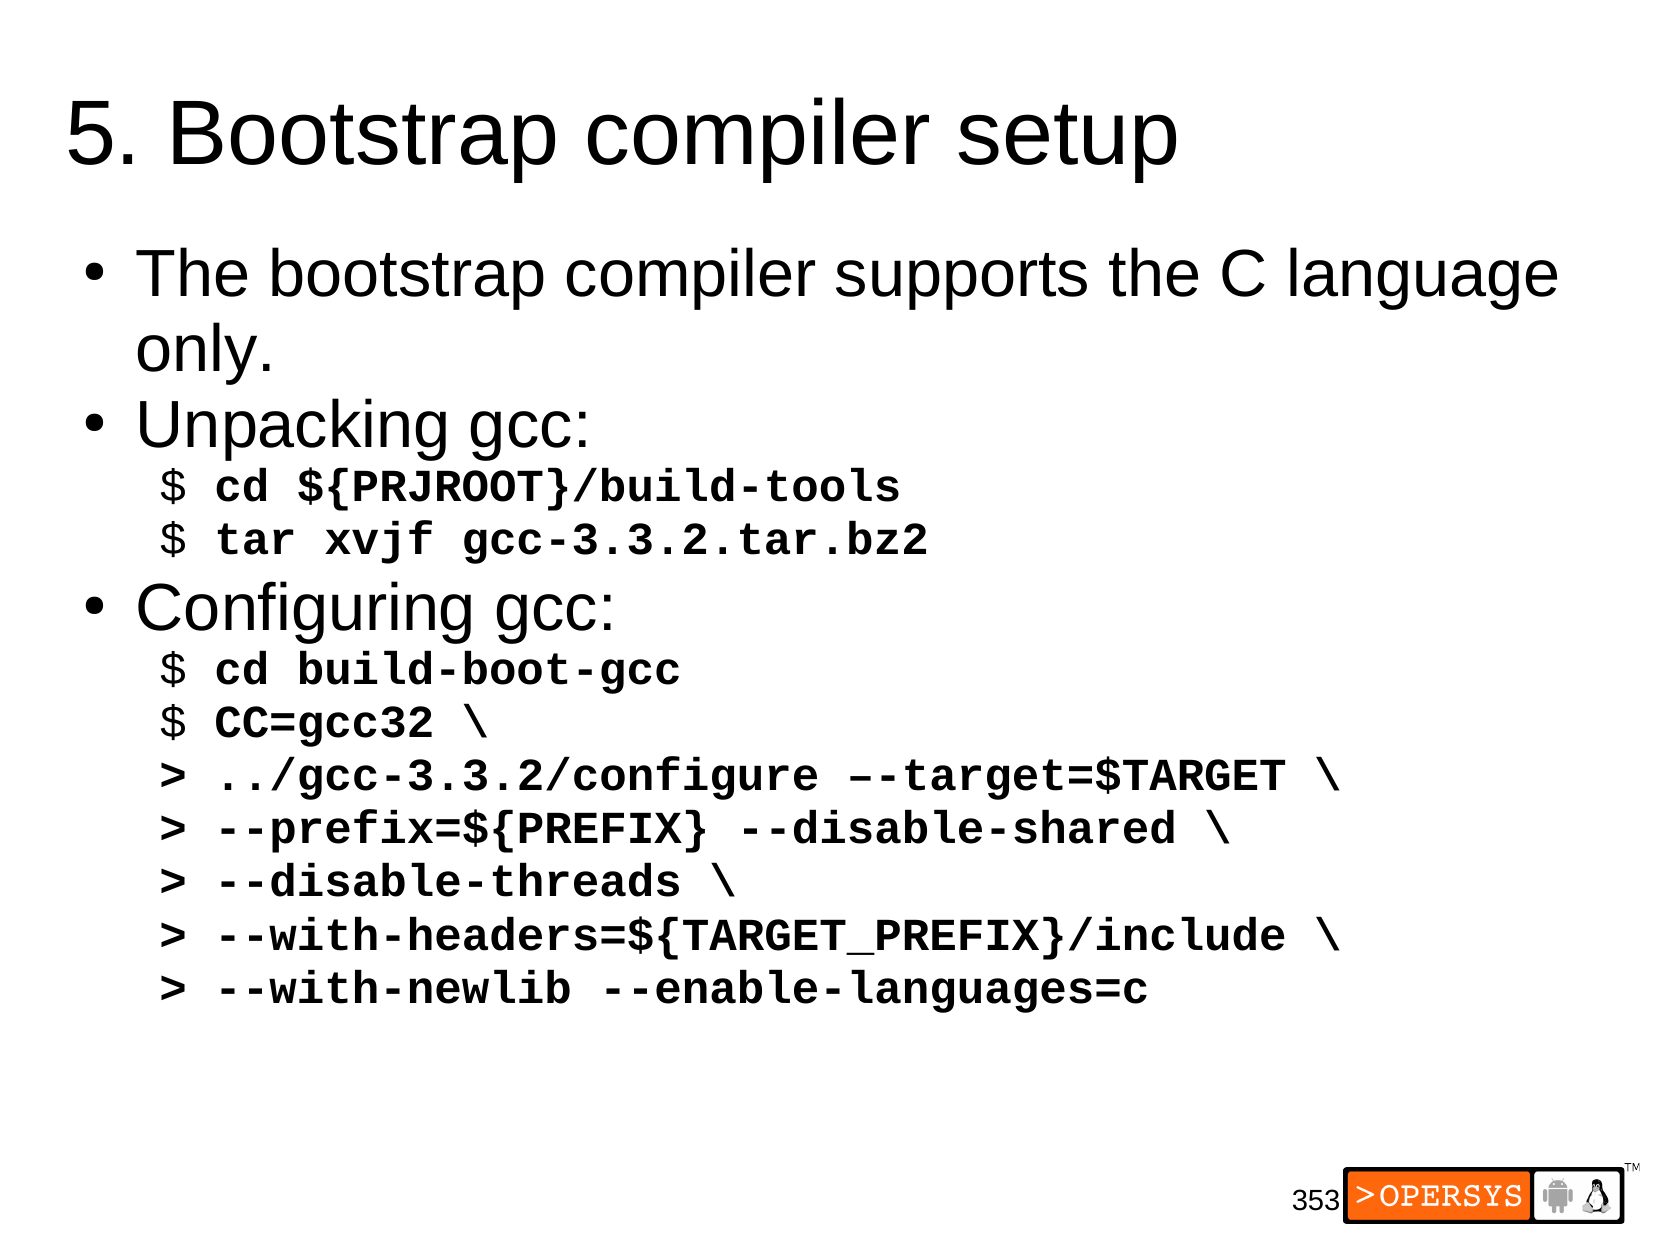

# 5. Bootstrap compiler setup
The bootstrap compiler supports the C language only.
Unpacking gcc:
$ cd ${PRJROOT}/build-tools
$ tar xvjf gcc-3.3.2.tar.bz2
Configuring gcc:
$ cd build-boot-gcc
$ CC=gcc32 \
> ../gcc-3.3.2/configure –-target=$TARGET \
> --prefix=${PREFIX} --disable-shared \
> --disable-threads \
> --with-headers=${TARGET_PREFIX}/include \
> --with-newlib --enable-languages=c